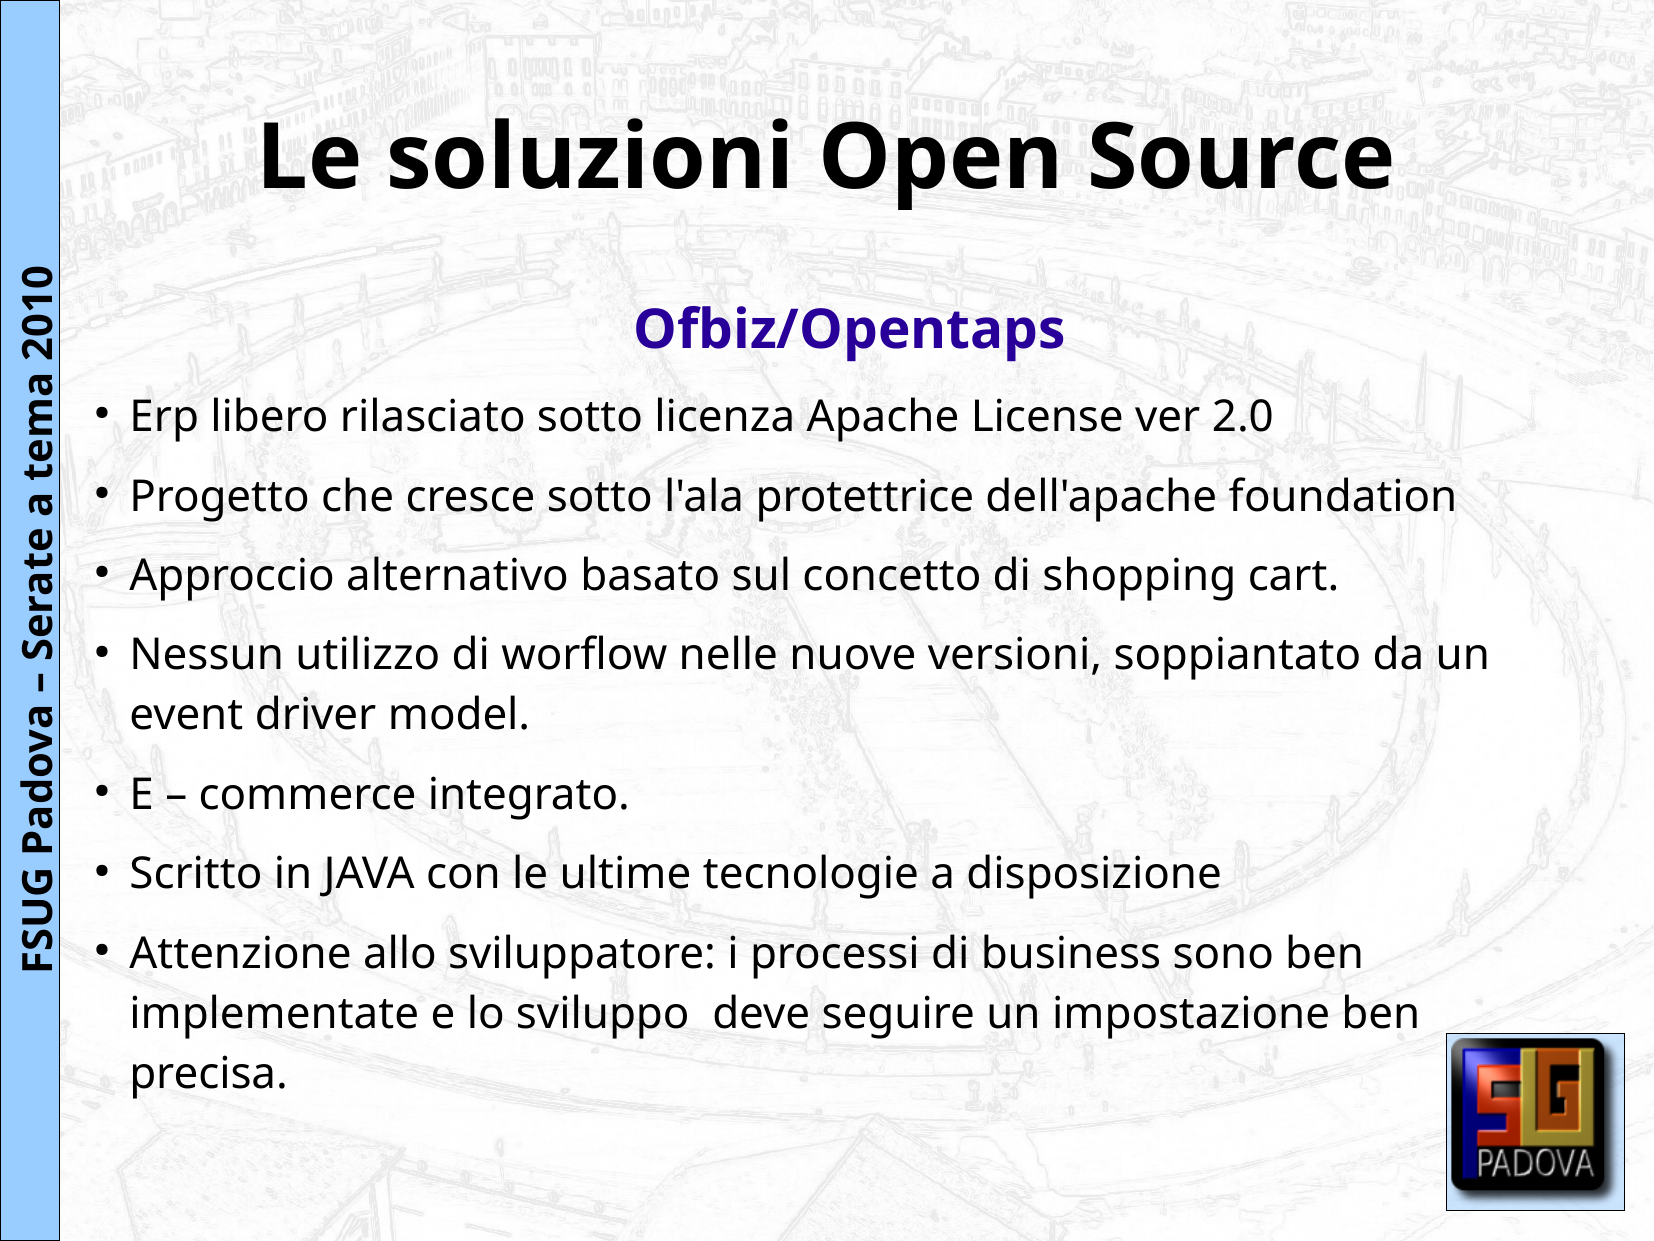

# Le soluzioni Open Source
Ofbiz/Opentaps
Erp libero rilasciato sotto licenza Apache License ver 2.0
Progetto che cresce sotto l'ala protettrice dell'apache foundation
Approccio alternativo basato sul concetto di shopping cart.
Nessun utilizzo di worflow nelle nuove versioni, soppiantato da un event driver model.
E – commerce integrato.
Scritto in JAVA con le ultime tecnologie a disposizione
Attenzione allo sviluppatore: i processi di business sono ben implementate e lo sviluppo deve seguire un impostazione ben precisa.
FSUG Padova – Serate a tema 2010
FSUG Padova – Serate a tema 2010